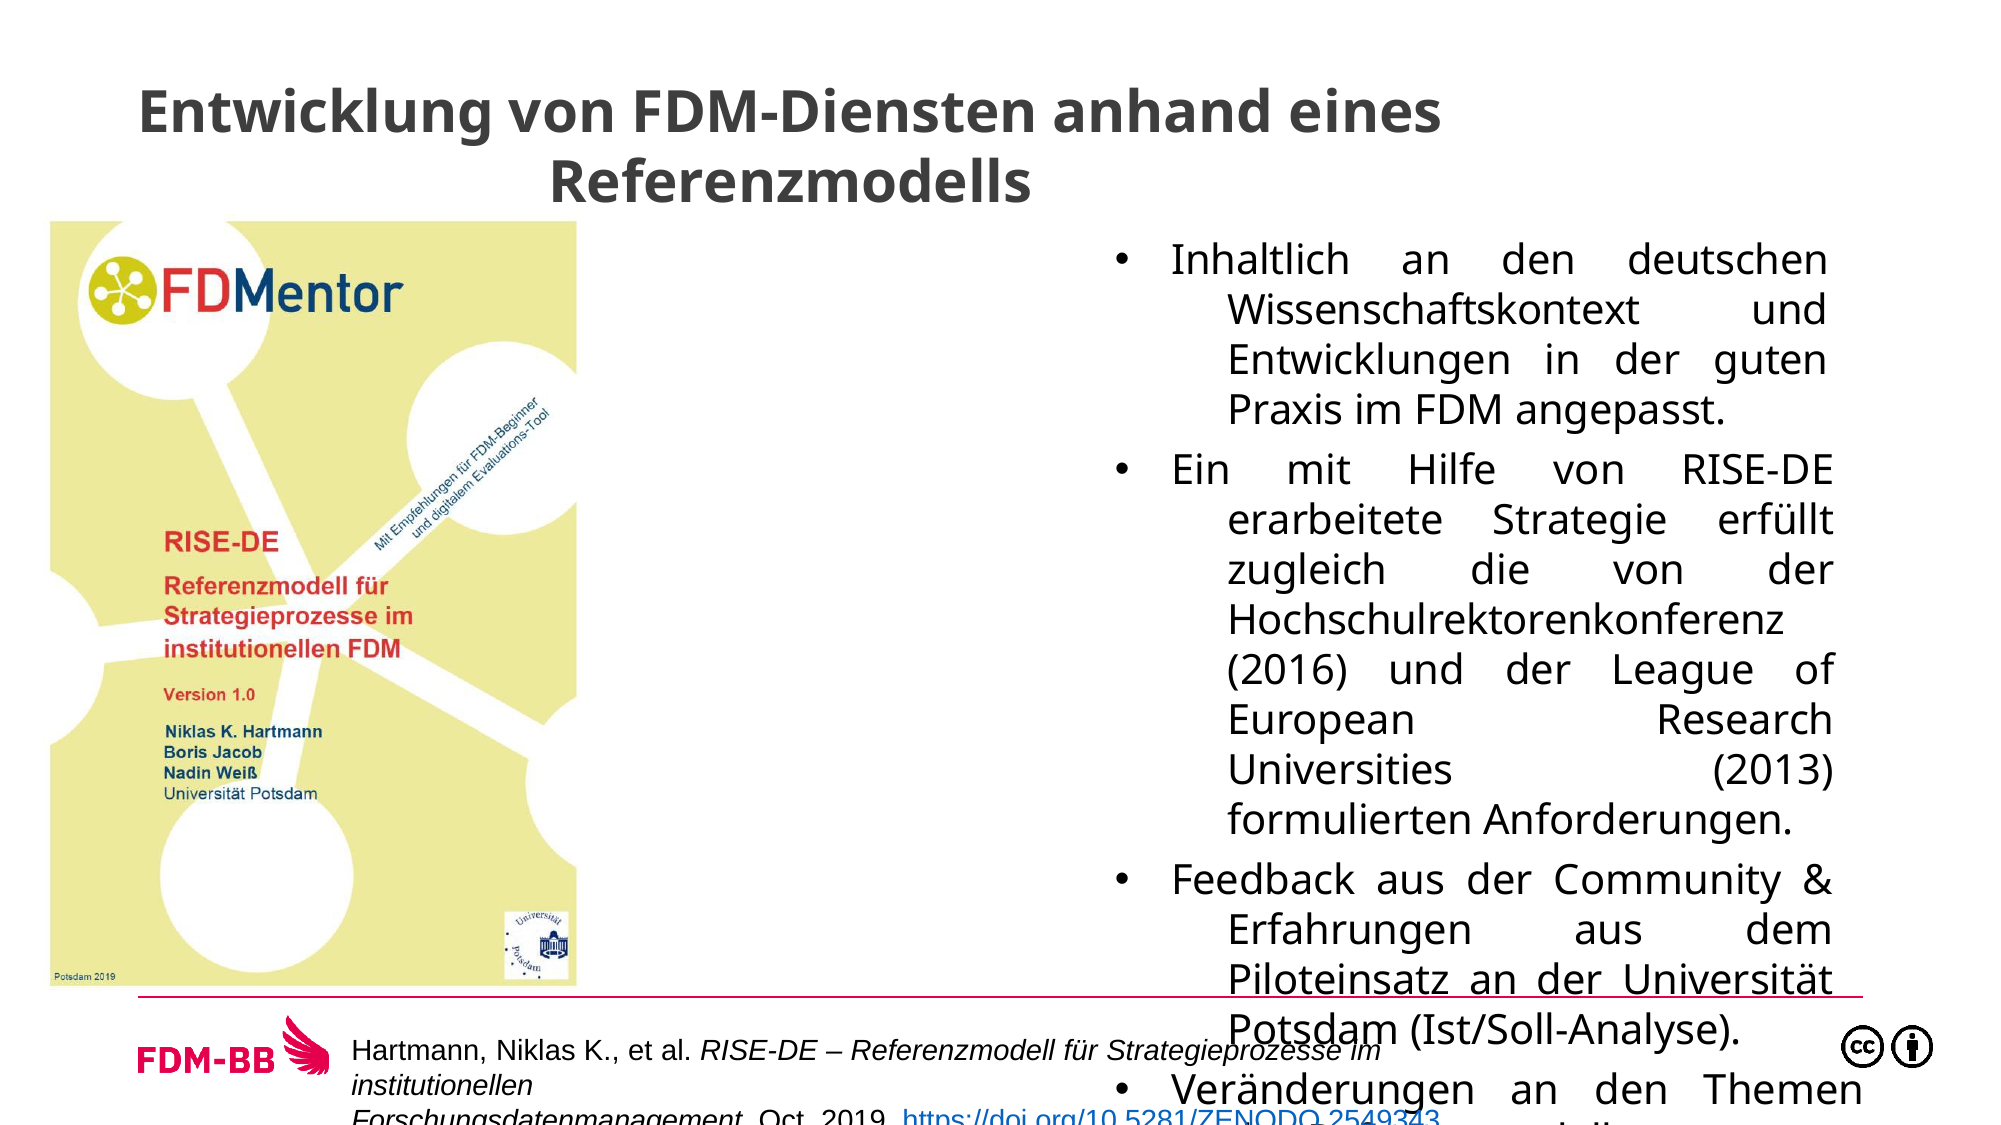

# Entwicklung von FDM-Diensten anhand eines Referenzmodells
Inhaltlich an den deutschen Wissenschaftskontext und Entwicklungen in der guten Praxis im FDM angepasst.
Ein mit Hilfe von RISE-DE erarbeitete Strategie erfüllt zugleich die von der Hochschulrektorenkonferenz (2016) und der League of European Research Universities (2013) formulierten Anforderungen.
Feedback aus der Community & Erfahrungen aus dem Piloteinsatz an der Universität Potsdam (Ist/Soll-Analyse).
Veränderungen an den Themen des Referenzmodells
Empfehlungen für FDM-Beginner (S.14-18)
Erläuterungen für die Durchführung partizipativer Strategieprozesse hinzugefügt. (S.19-22)
Mit der Hochschule für Angewandte Wissenschaften Hamburg entstand ein digitales Evaluations-Tool mit allen Themenfeldern,
	Themen und Bewertungsstufen.
Hartmann, Niklas K., et al. RISE-DE – Referenzmodell für Strategieprozesse im institutionellen
Forschungsdatenmanagement. Oct. 2019, https://doi.org/10.5281/ZENODO.2549343.